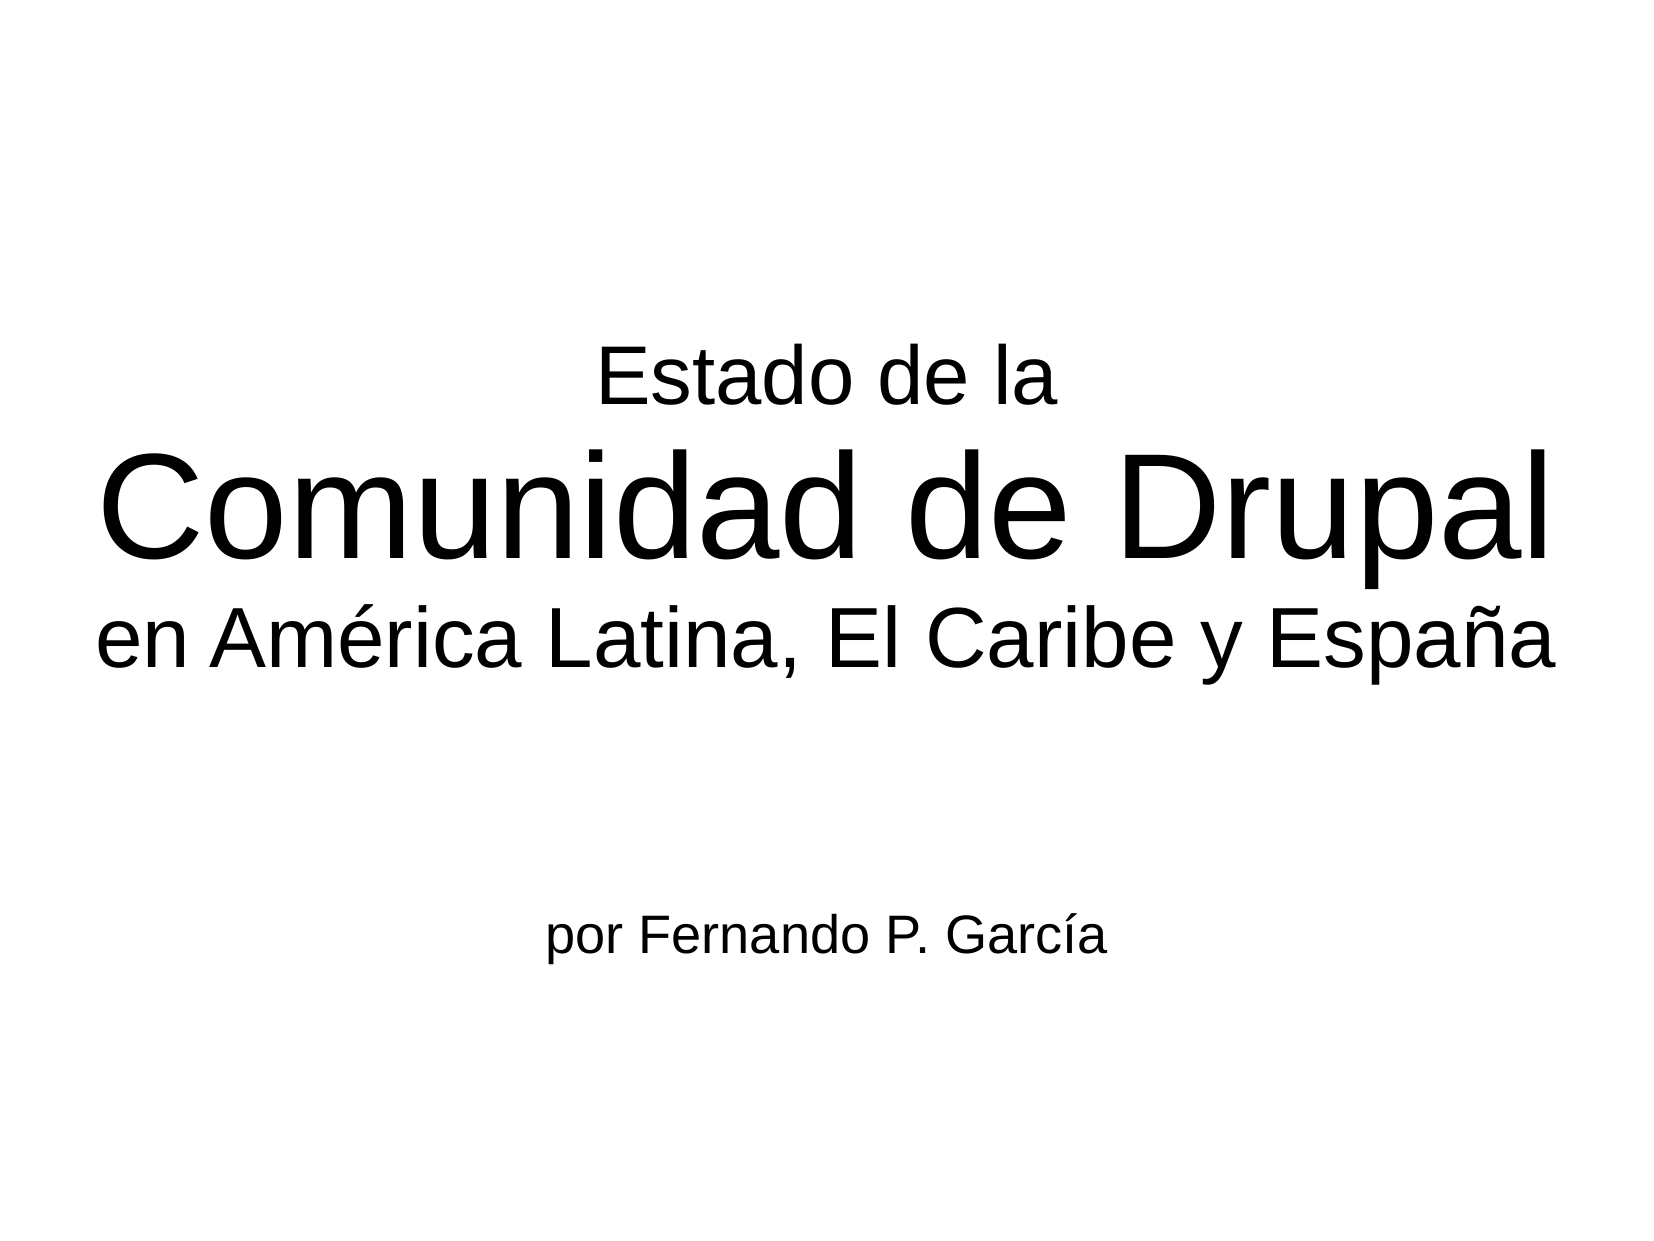

Estado de la
Comunidad de Drupal en América Latina, El Caribe y España
# por Fernando P. García